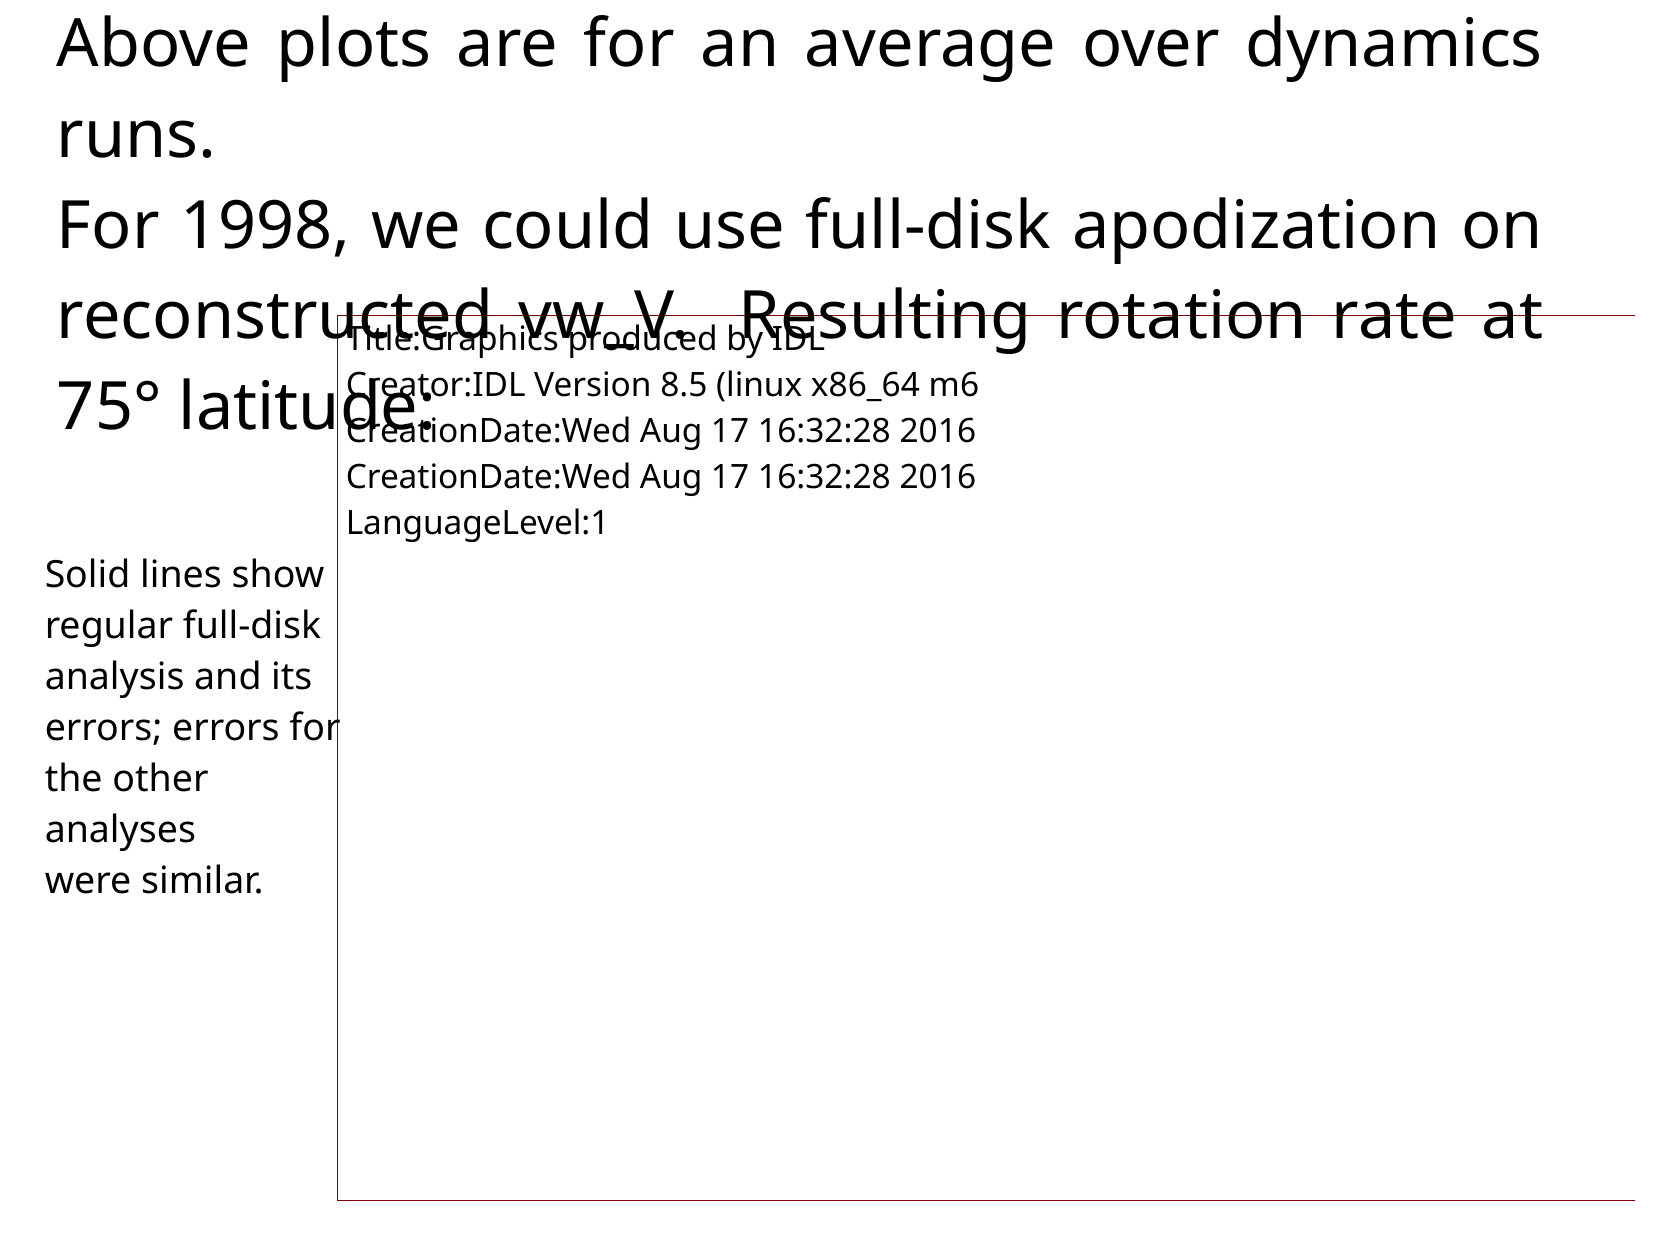

# Above plots are for an average over dynamics runs. For 1998, we could use full-disk apodization on reconstructed vw_V. Resulting rotation rate at 75° latitude:
Solid lines show regular full-disk analysis and its errors; errors for the other analyses
were similar.